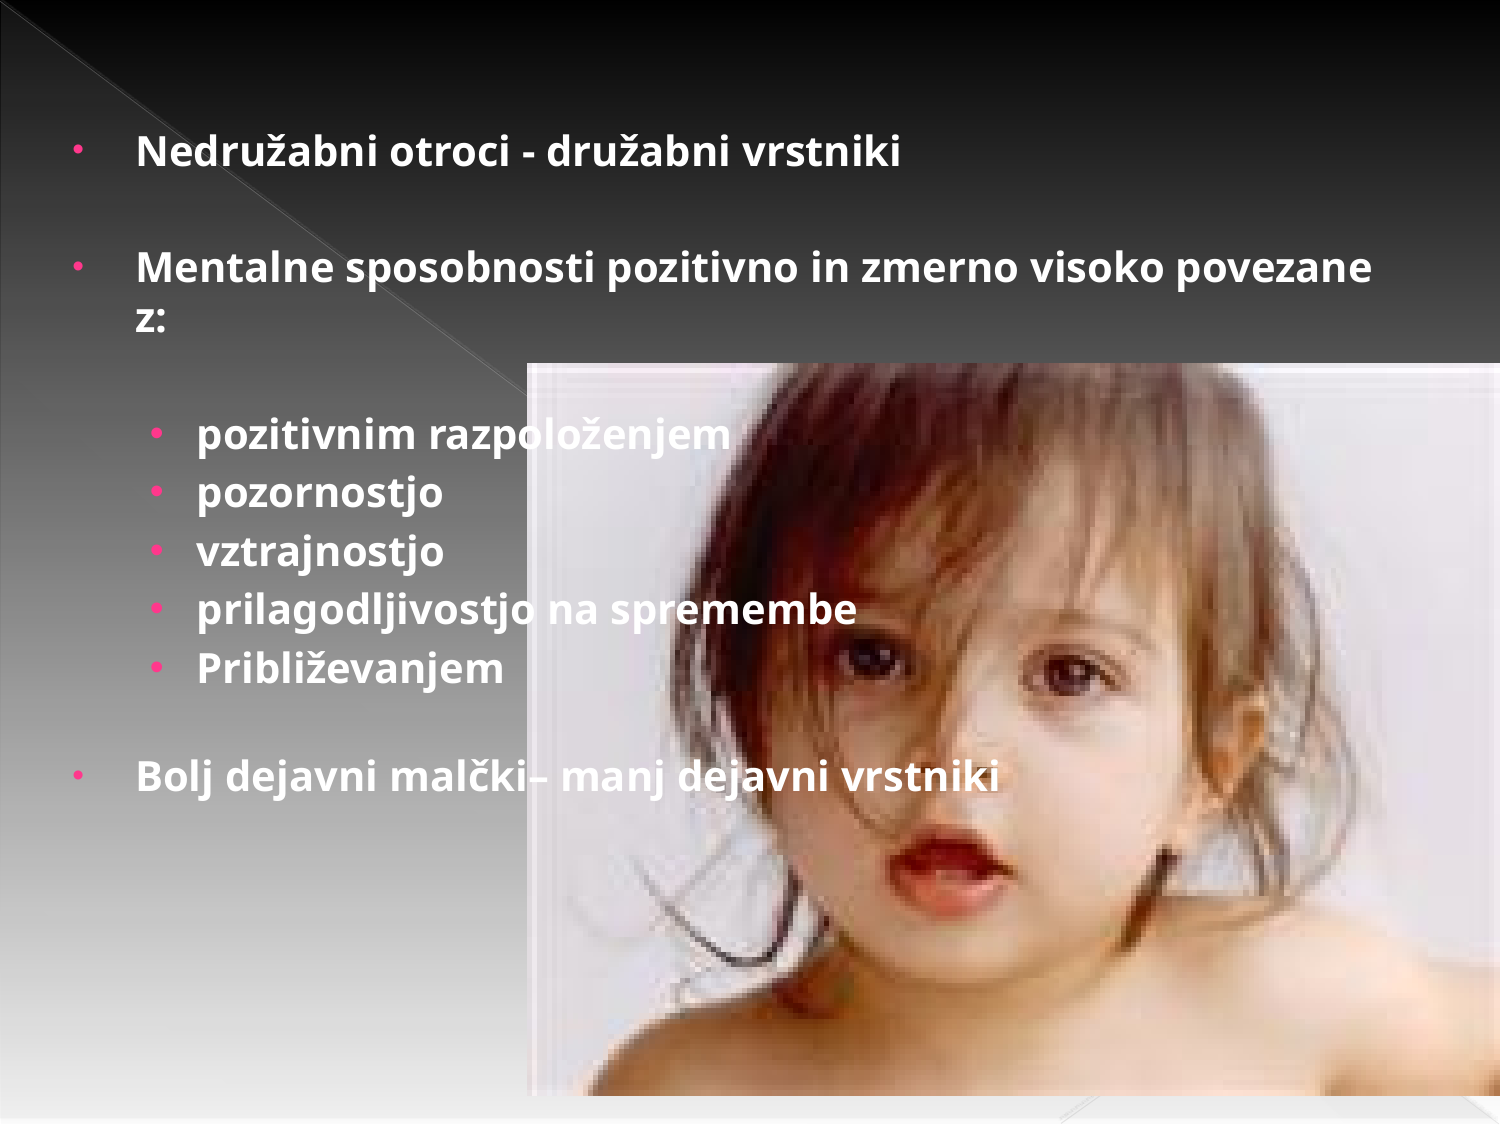

# Nedružabni otroci - družabni vrstniki
Mentalne sposobnosti pozitivno in zmerno visoko povezane z:
pozitivnim razpoloženjem
pozornostjo
vztrajnostjo
prilagodljivostjo na spremembe
Približevanjem
Bolj dejavni malčki– manj dejavni vrstniki